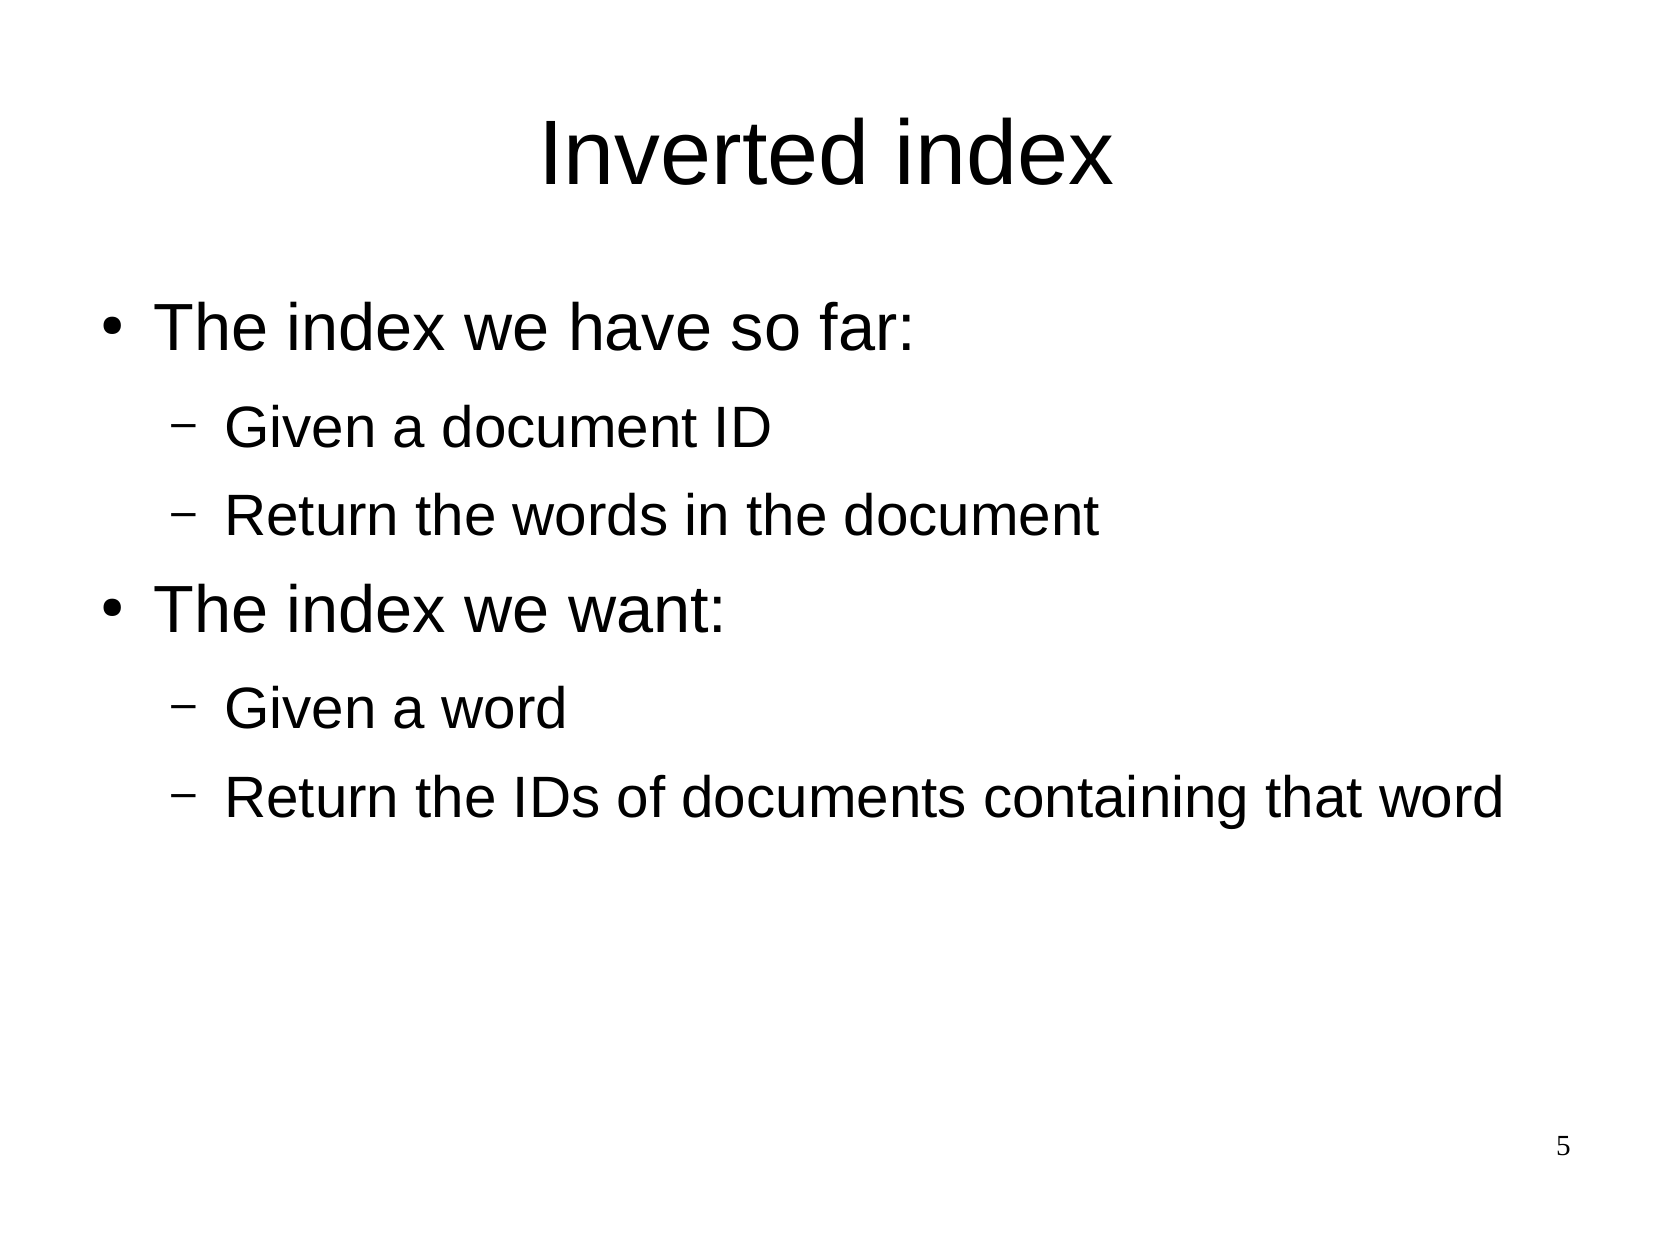

# Inverted index
The index we have so far:
Given a document ID
Return the words in the document
The index we want:
Given a word
Return the IDs of documents containing that word
5